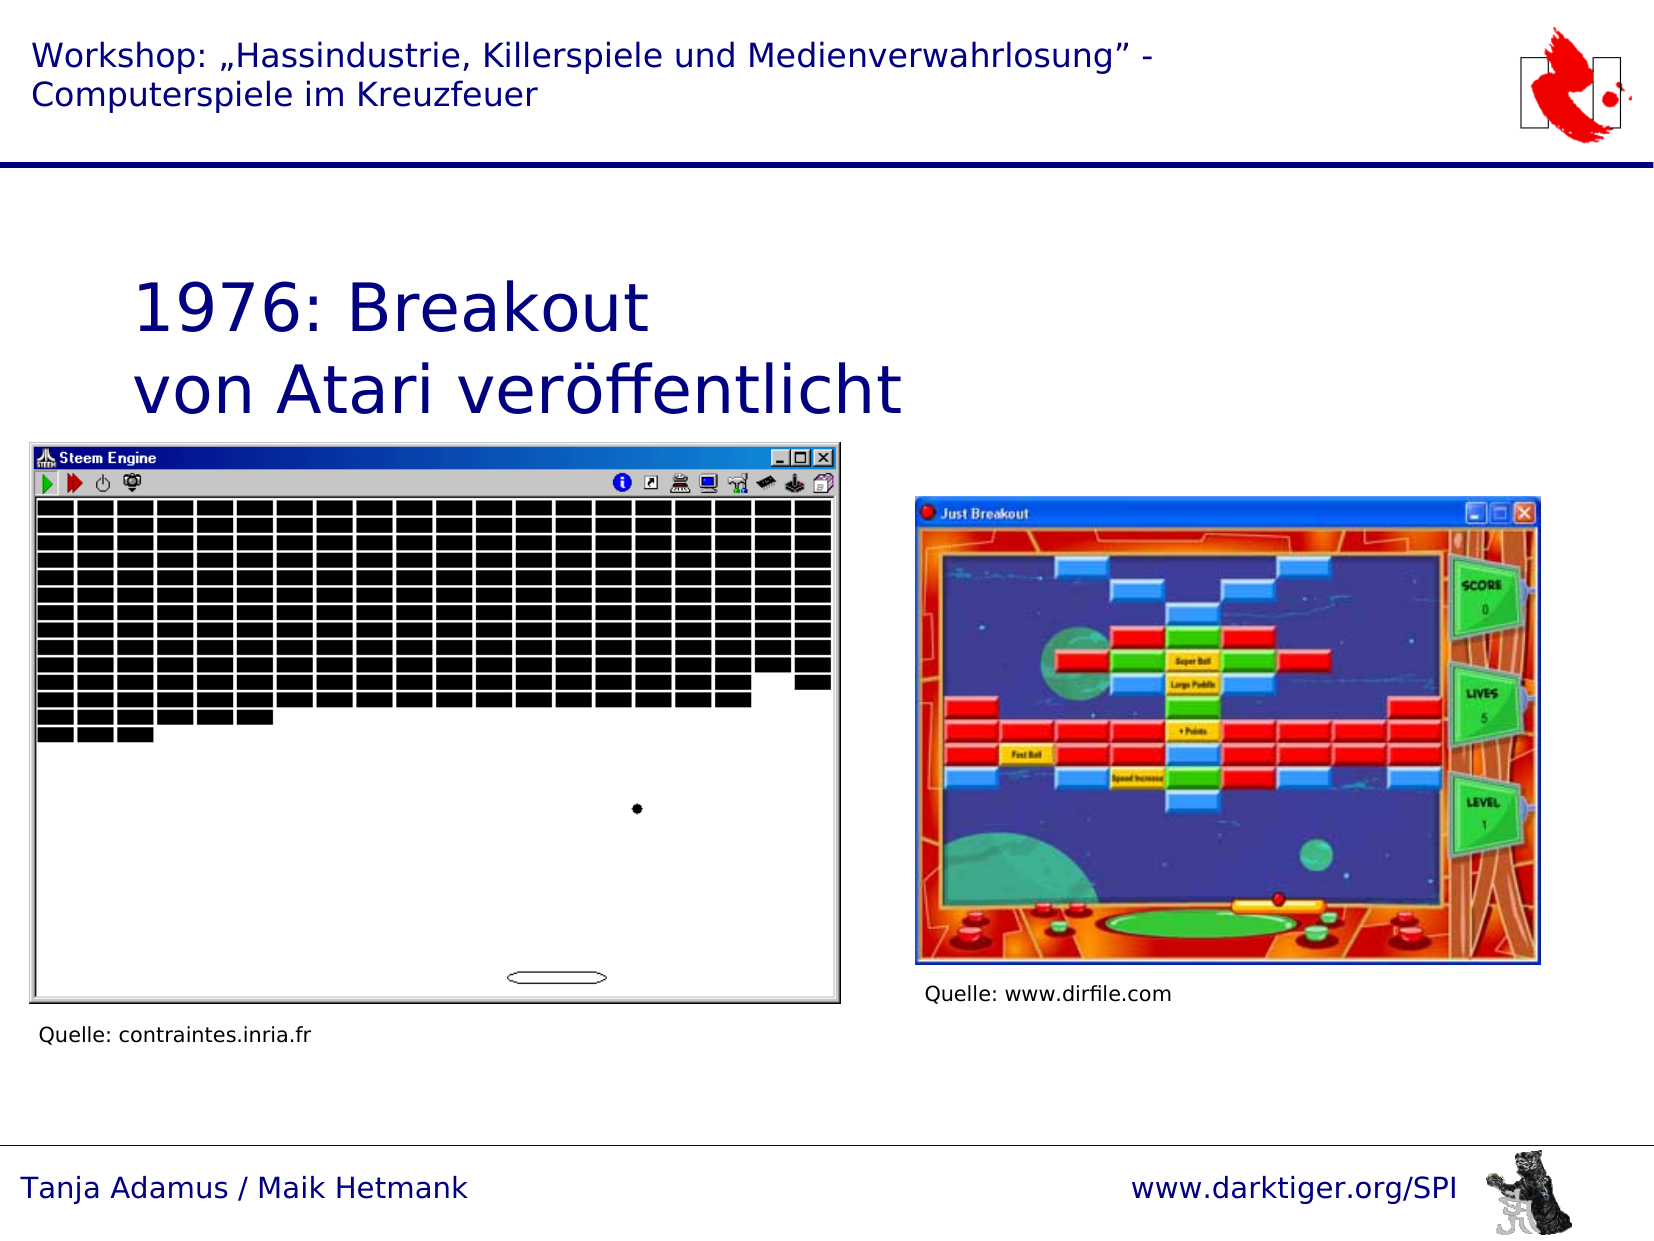

Workshop: „Hassindustrie, Killerspiele und Medienverwahrlosung” - Computerspiele im Kreuzfeuer
1976: Breakout
von Atari veröffentlicht
Quelle: www.dirfile.com
Quelle: contraintes.inria.fr